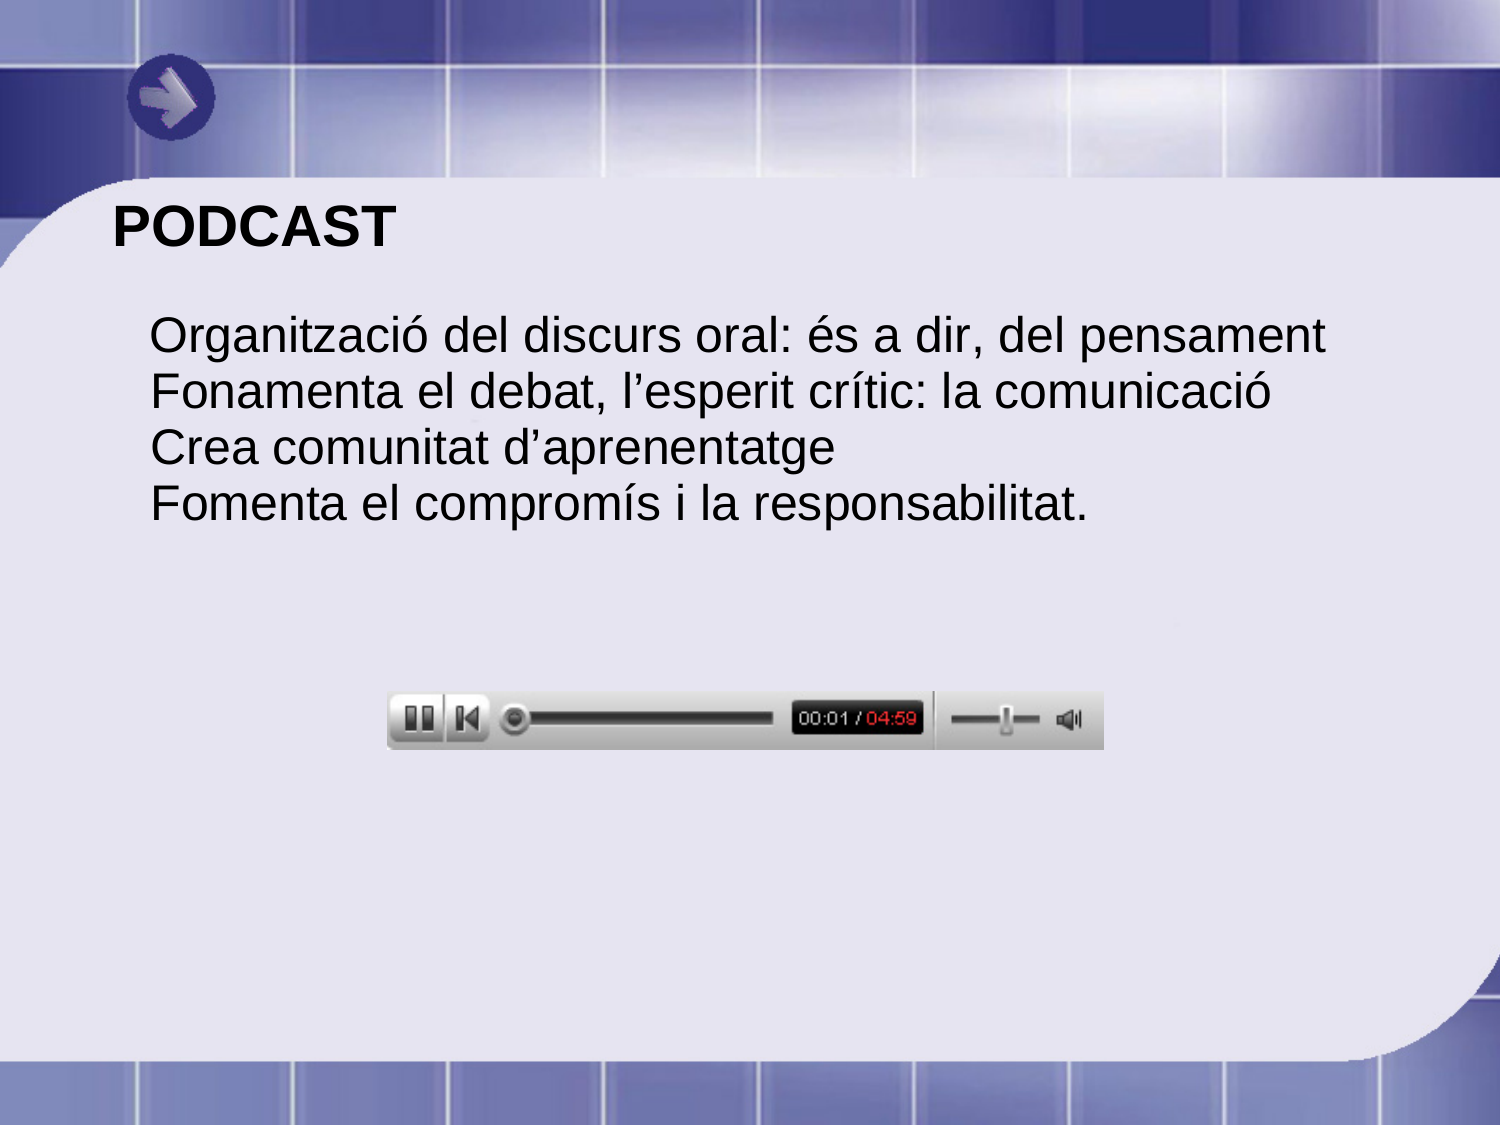

PODCAST
 Organització del discurs oral: és a dir, del pensament
 Fonamenta el debat, l’esperit crític: la comunicació
 Crea comunitat d’aprenentatge
 Fomenta el compromís i la responsabilitat.